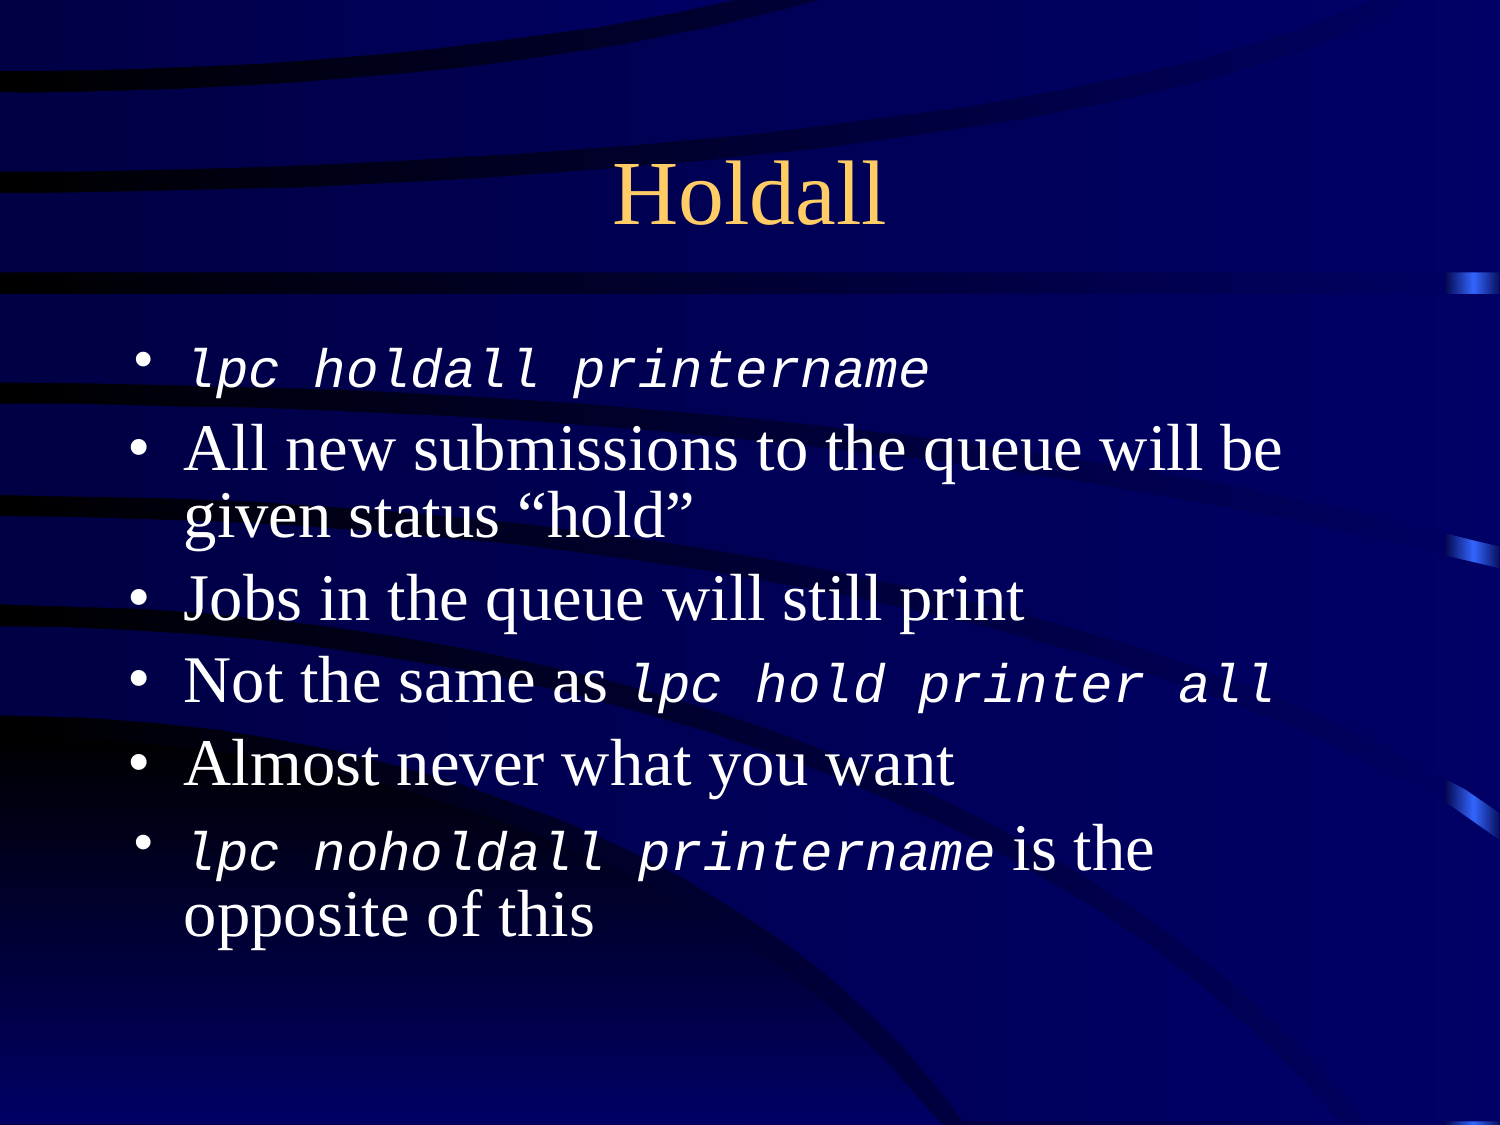

# Holdall
lpc holdall printername
All new submissions to the queue will be given status “hold”
Jobs in the queue will still print
Not the same as lpc hold printer all
Almost never what you want
lpc noholdall printername is the opposite of this